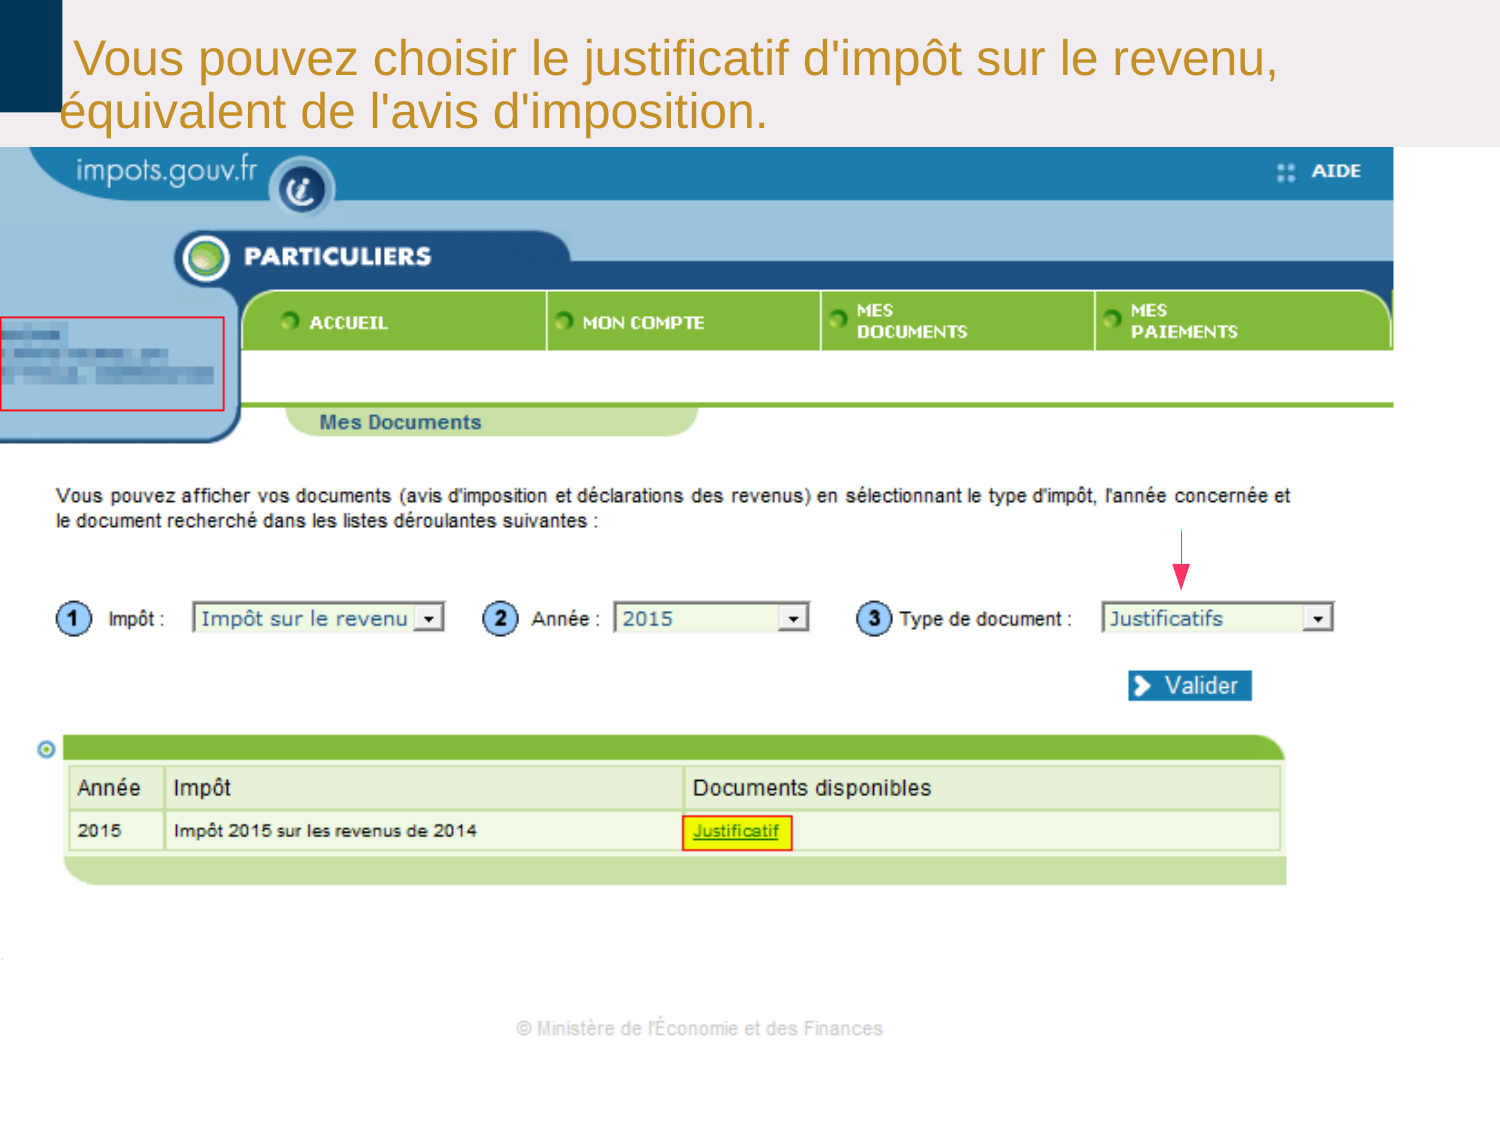

Vous pouvez choisir le justificatif d'impôt sur le revenu, équivalent de l'avis d'imposition.
#